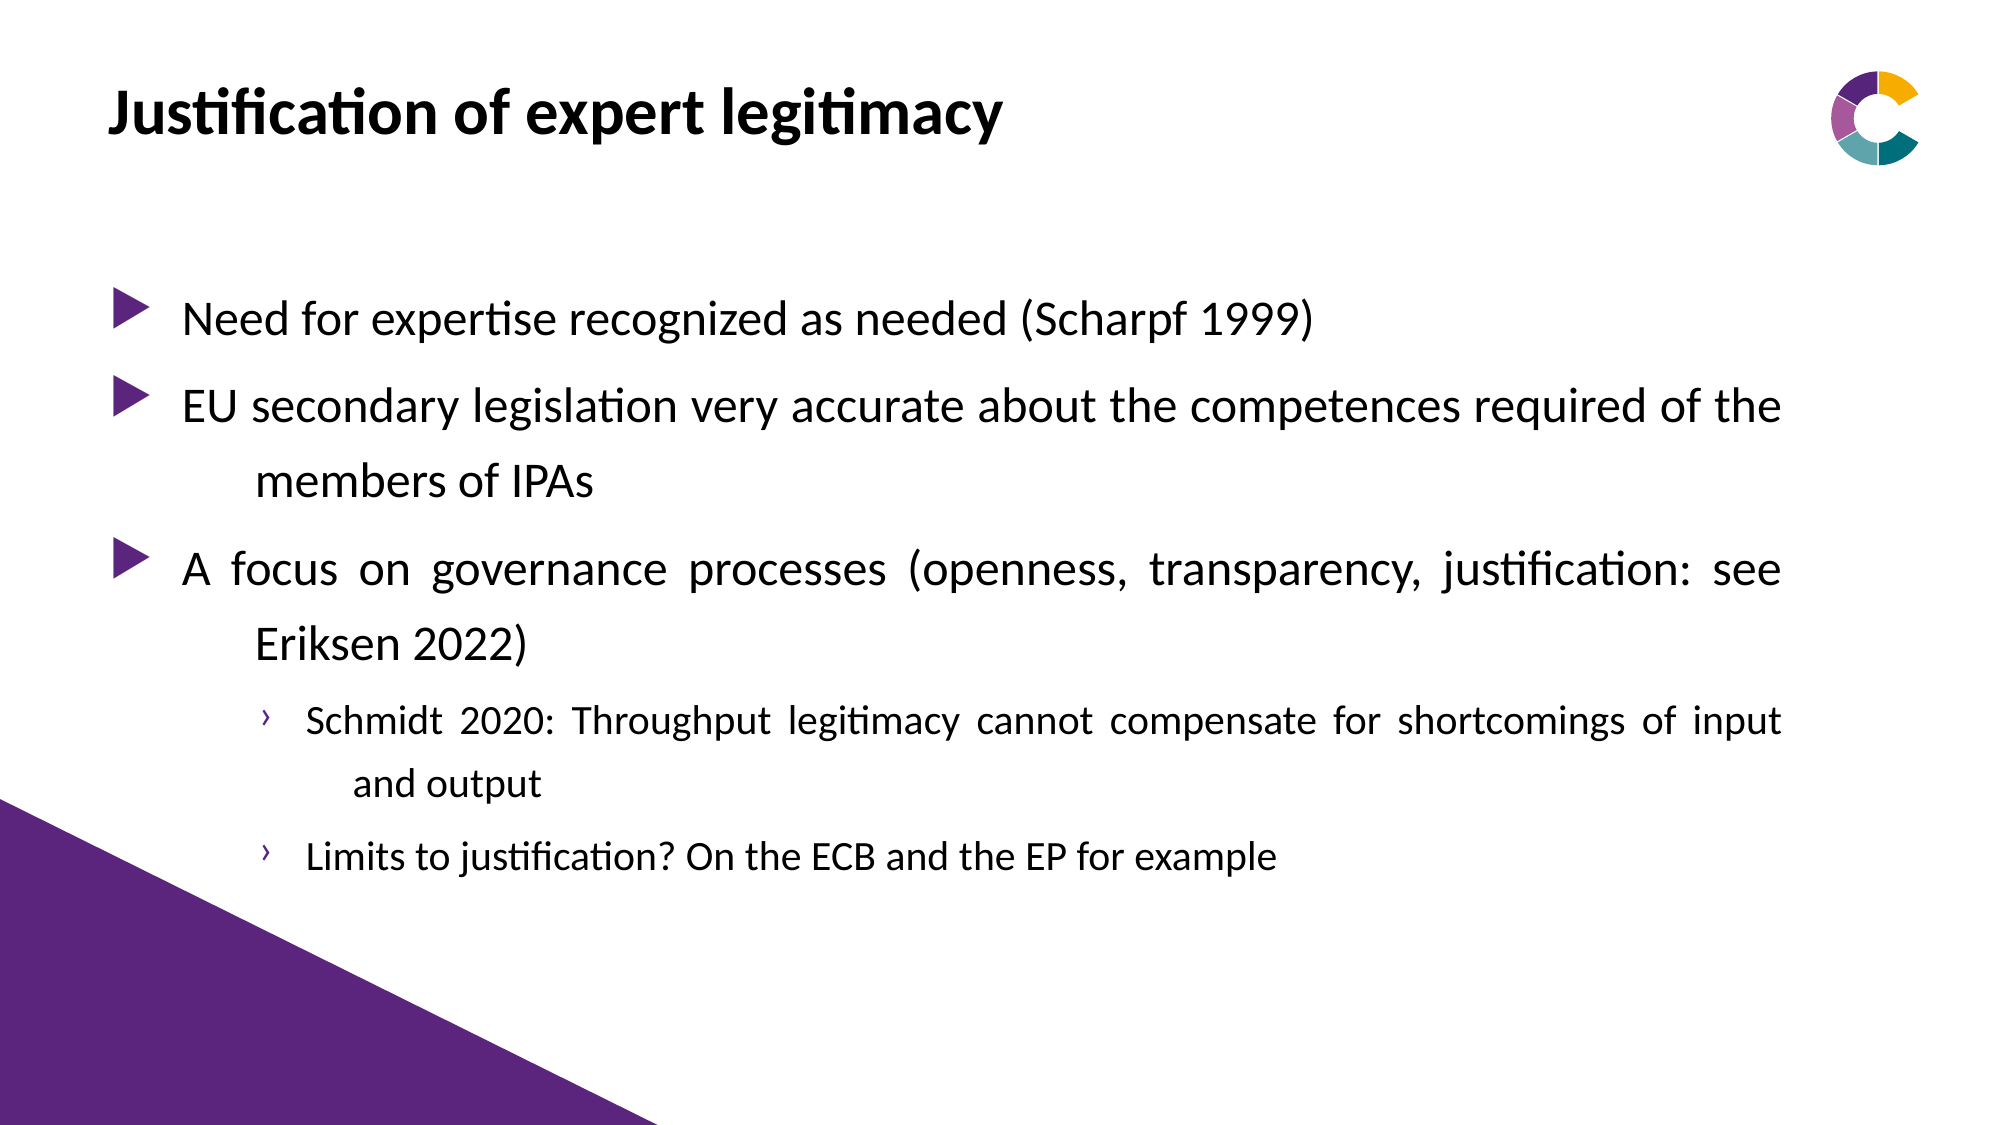

# Justification of expert legitimacy
Need for expertise recognized as needed (Scharpf 1999)
EU secondary legislation very accurate about the competences required of the members of IPAs
A focus on governance processes (openness, transparency, justification: see Eriksen 2022)
Schmidt 2020: Throughput legitimacy cannot compensate for shortcomings of input and output
Limits to justification? On the ECB and the EP for example